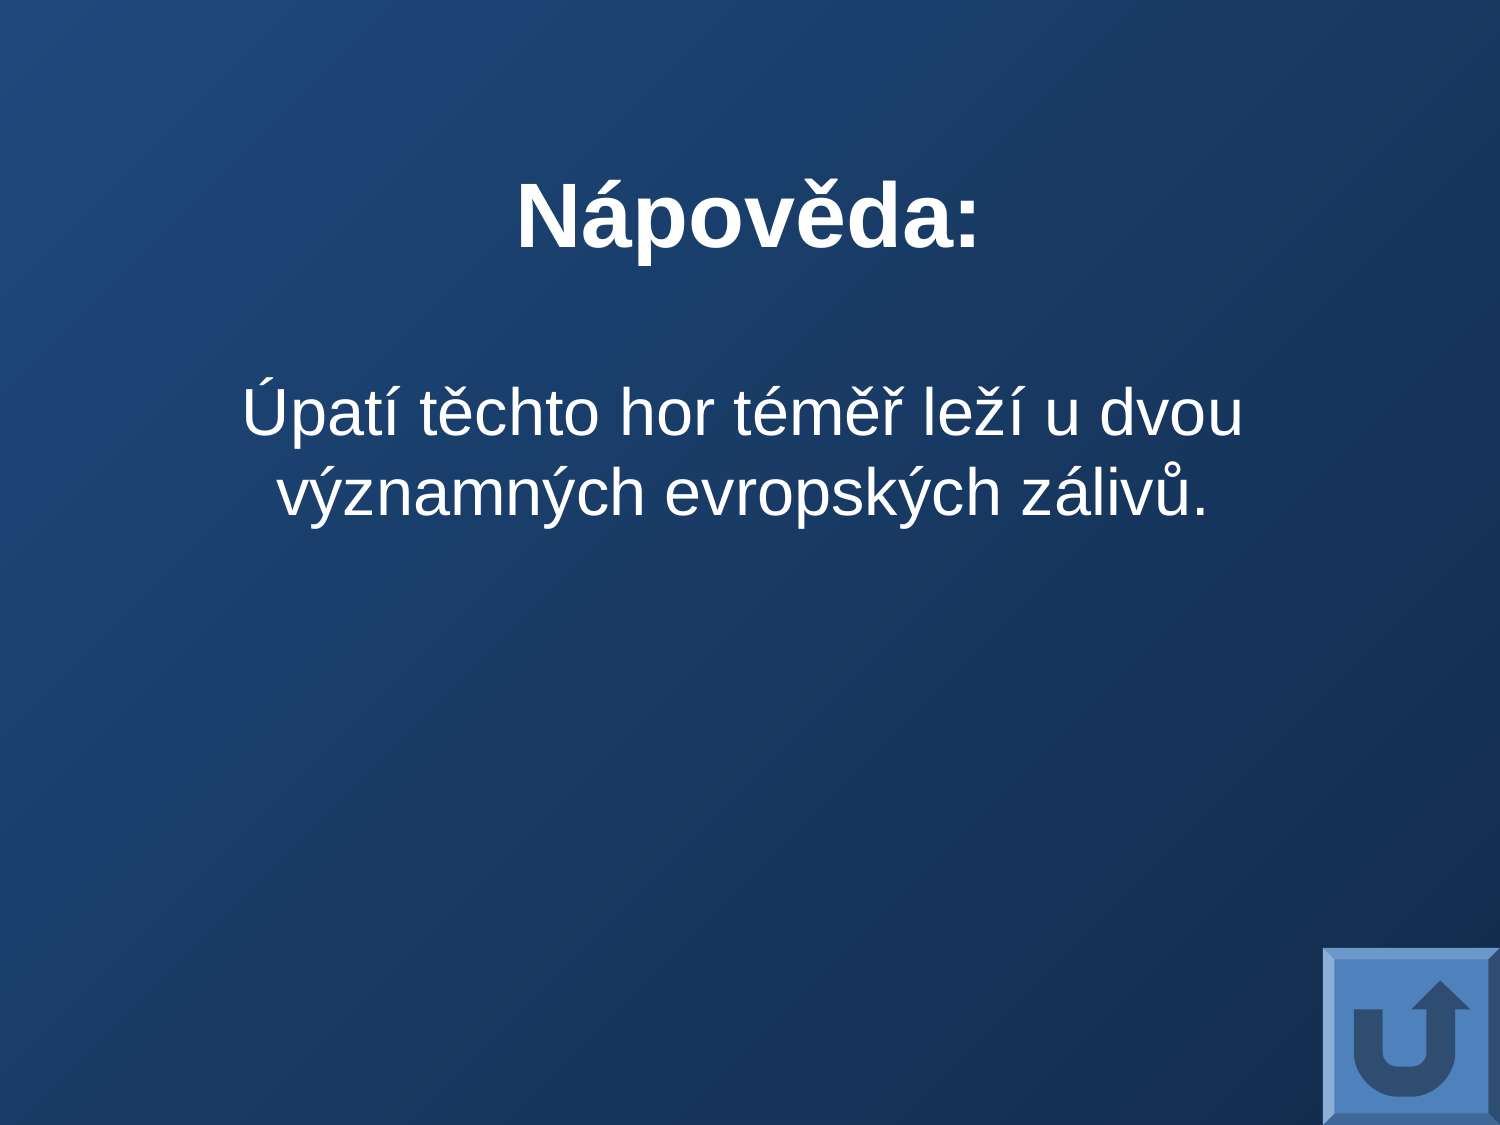

# Nápověda:
Úpatí těchto hor téměř leží u dvou významných evropských zálivů.